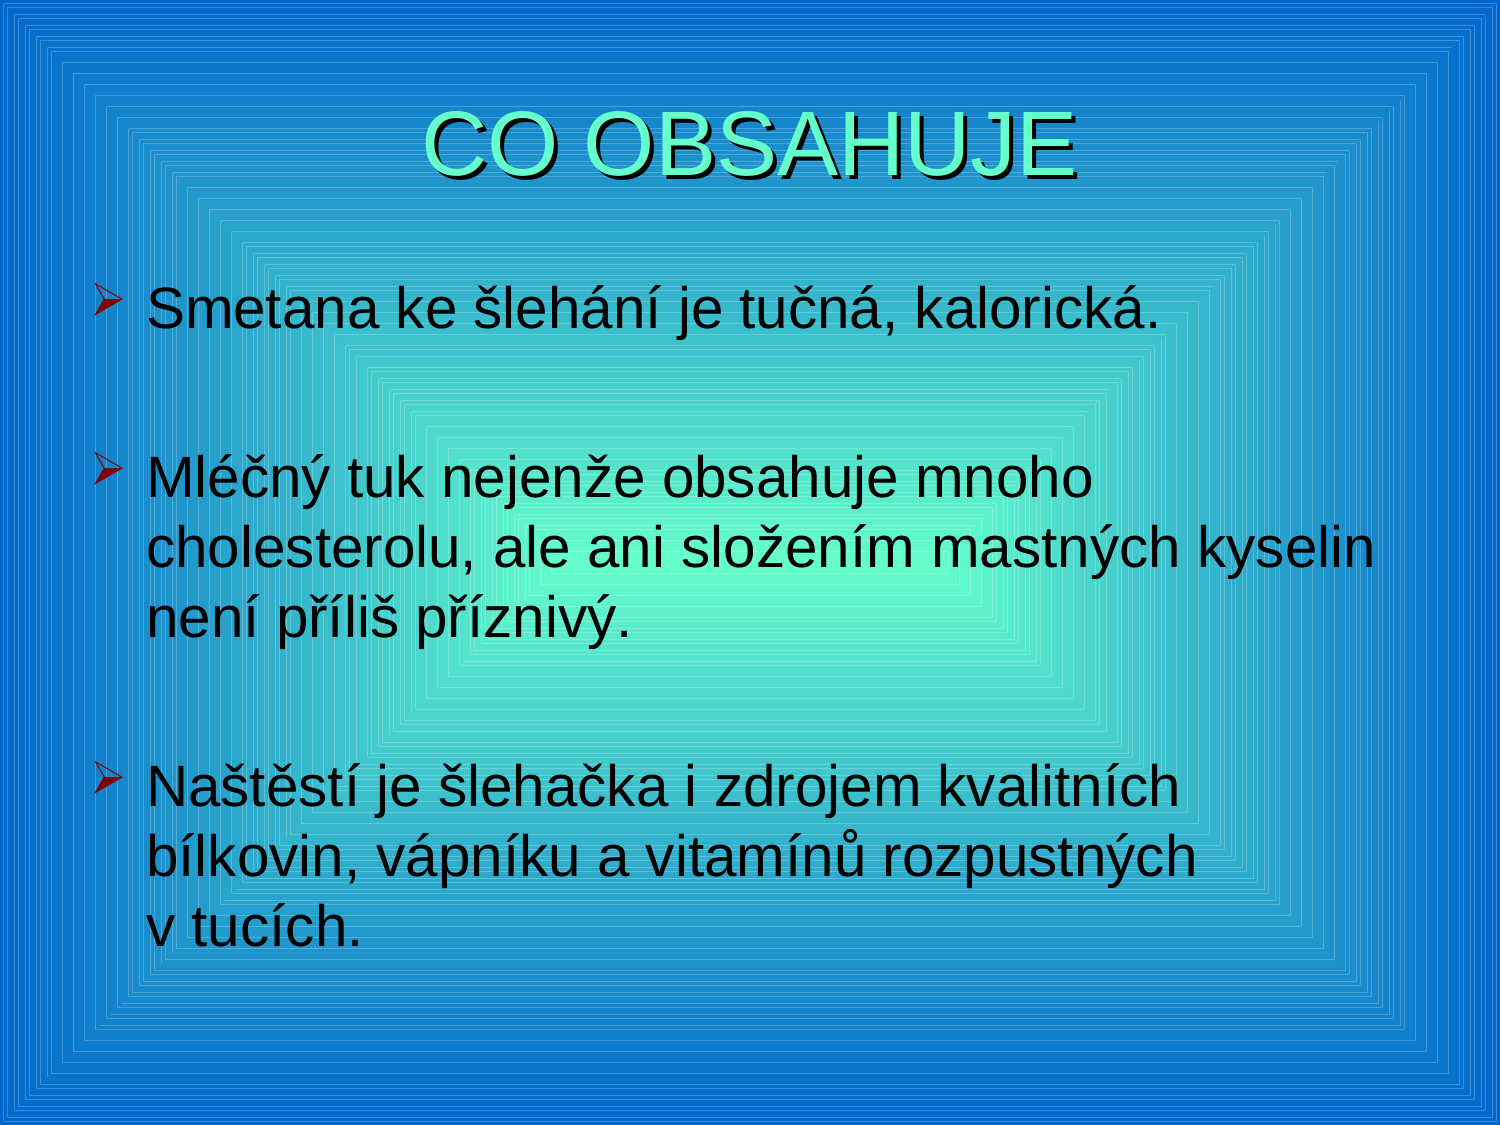

# CO OBSAHUJE
Smetana ke šlehání je tučná, kalorická.
Mléčný tuk nejenže obsahuje mnoho cholesterolu, ale ani složením mastných kyselin není příliš příznivý.
Naštěstí je šlehačka i zdrojem kvalitních bílkovin, vápníku a vitamínů rozpustných v tucích.